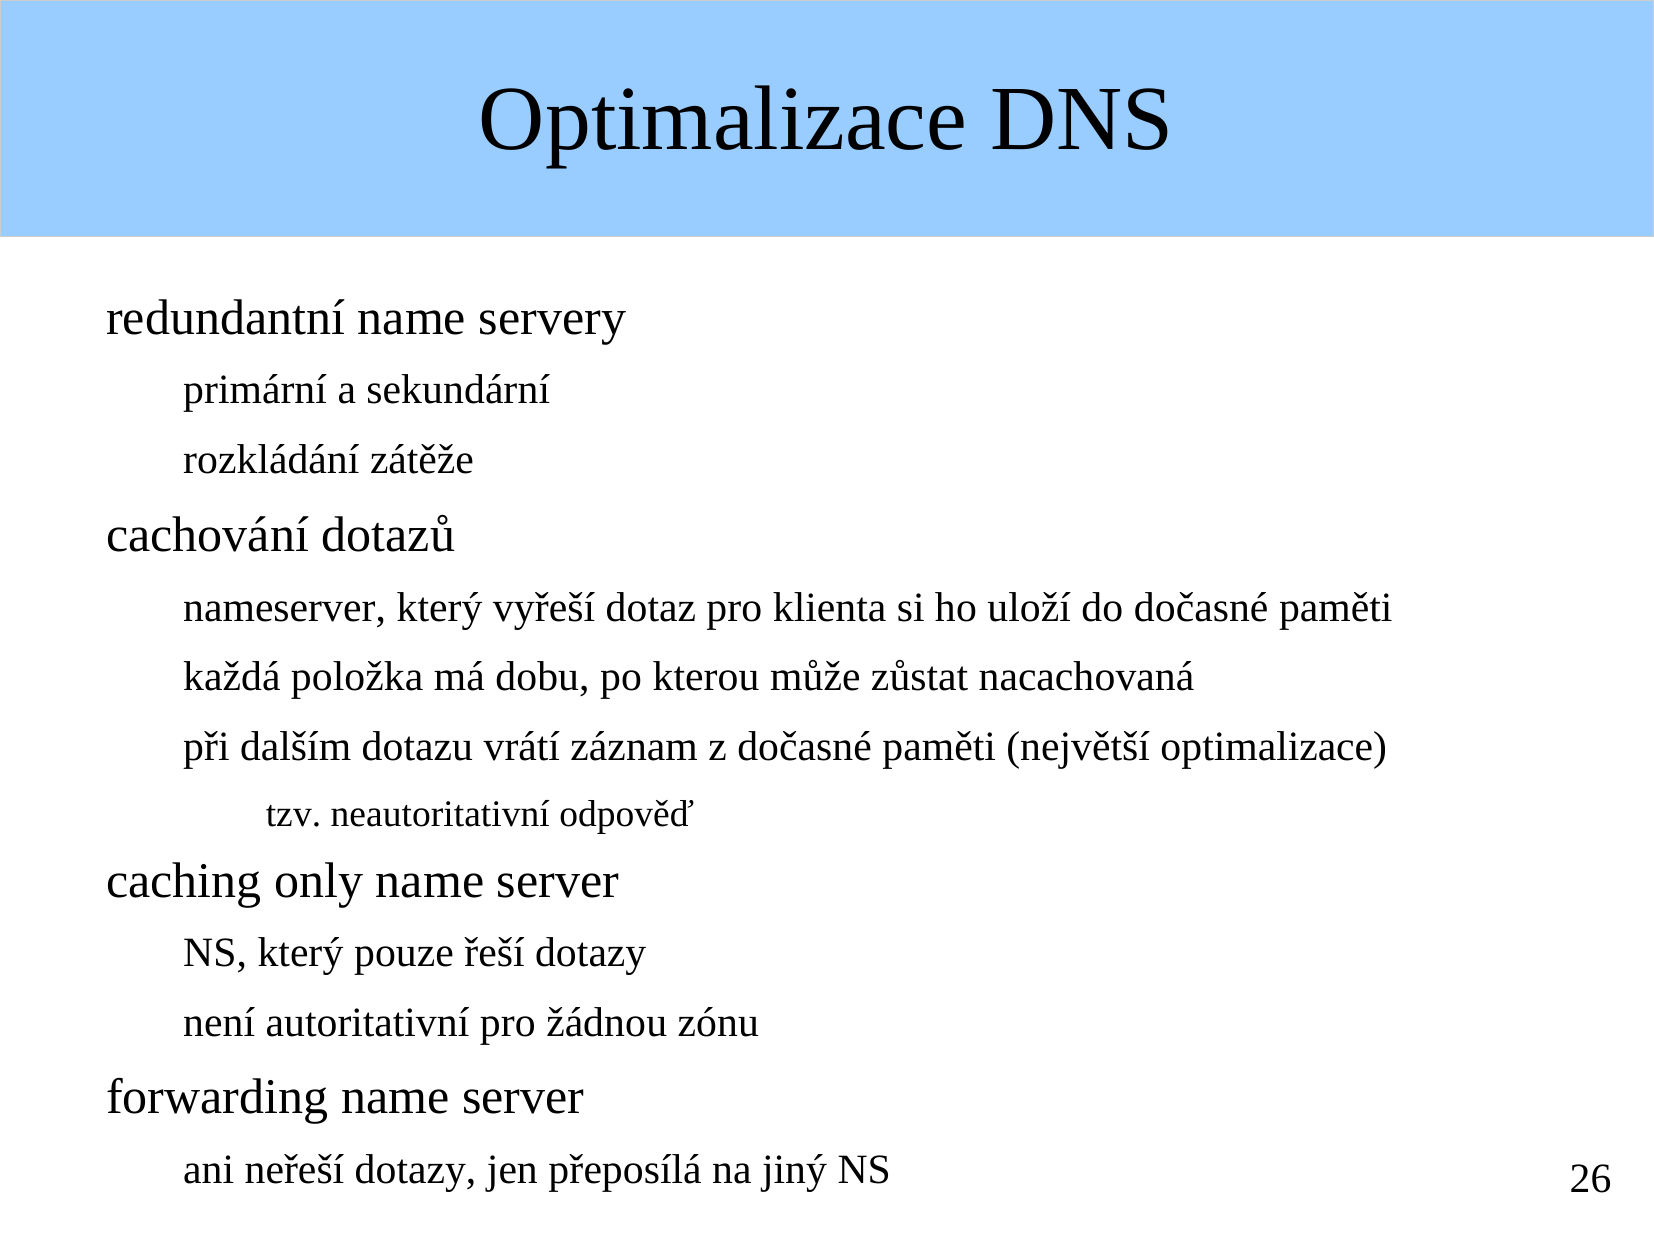

# Optimalizace DNS
redundantní name servery
primární a sekundární
rozkládání zátěže
cachování dotazů
nameserver, který vyřeší dotaz pro klienta si ho uloží do dočasné paměti
každá položka má dobu, po kterou může zůstat nacachovaná
při dalším dotazu vrátí záznam z dočasné paměti (největší optimalizace)
tzv. neautoritativní odpověď
caching only name server
NS, který pouze řeší dotazy
není autoritativní pro žádnou zónu
forwarding name server
ani neřeší dotazy, jen přeposílá na jiný NS